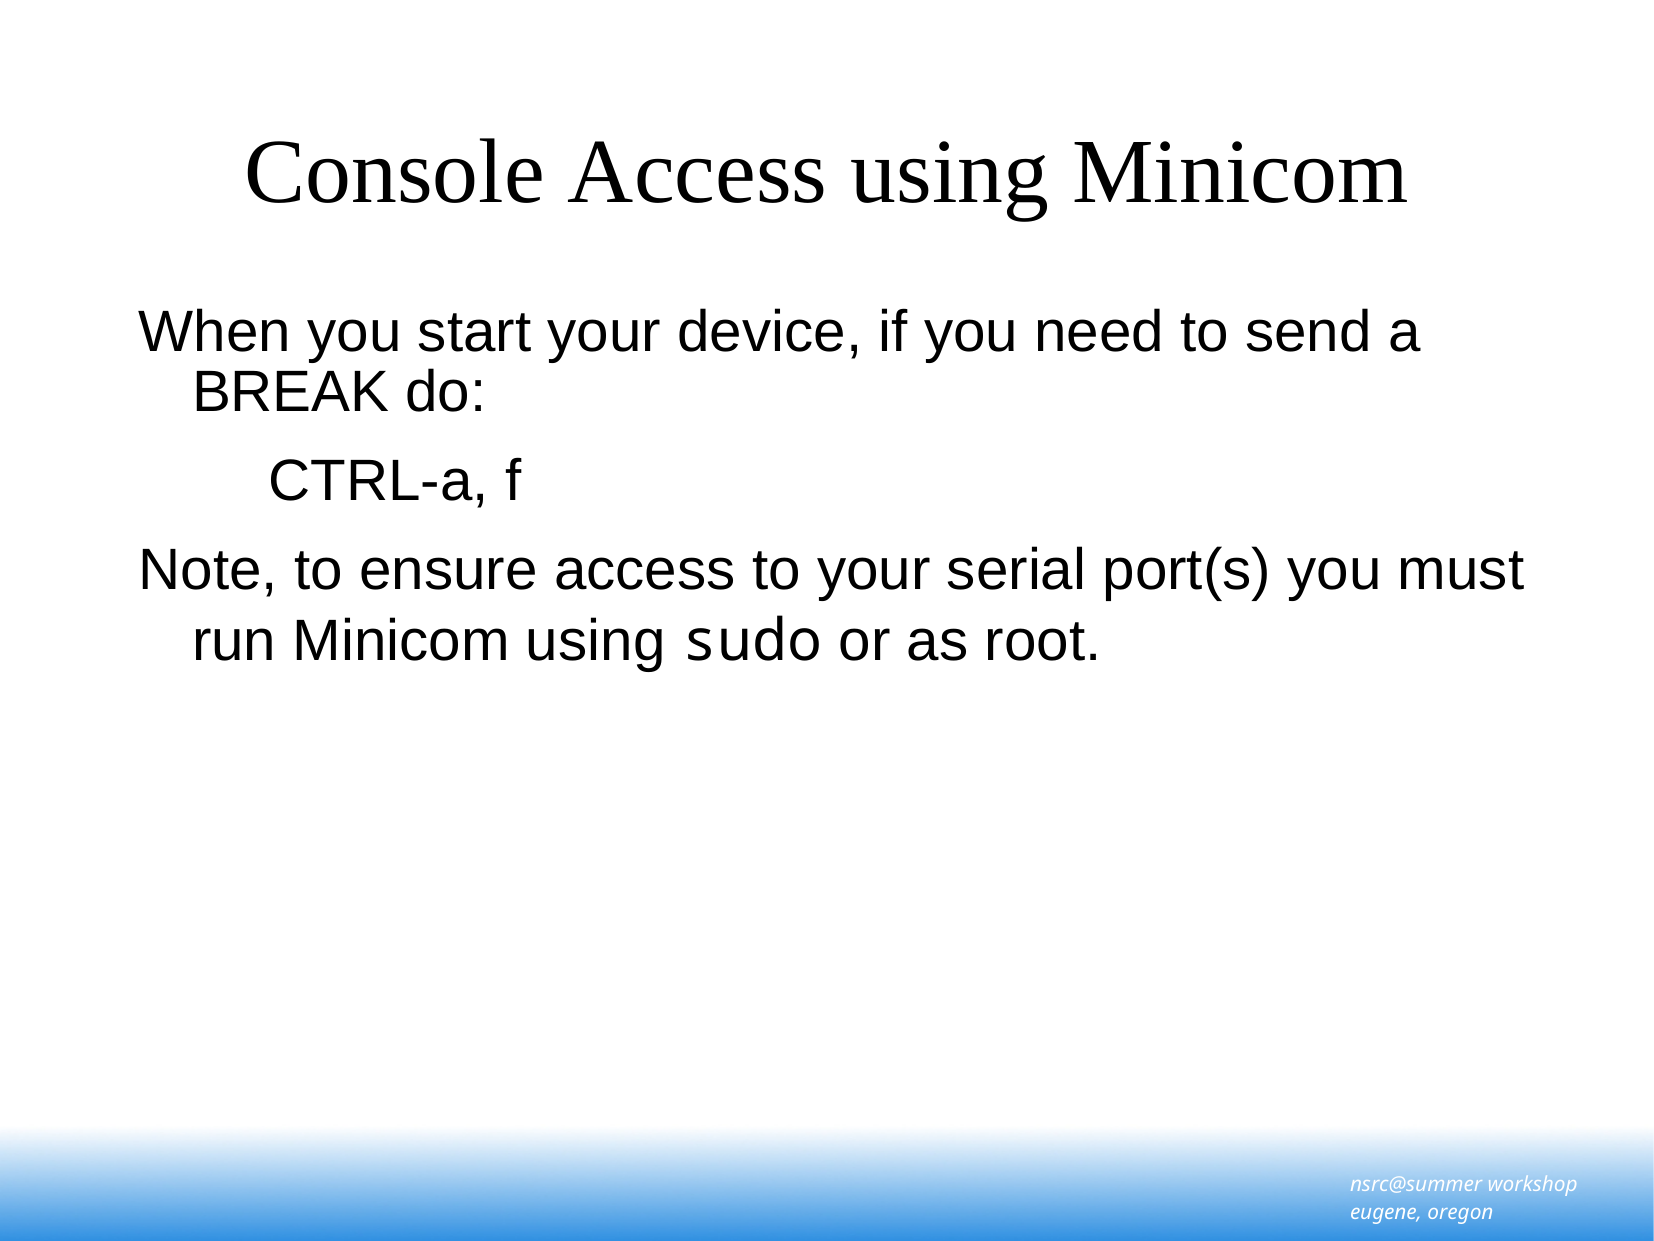

# Console Access using Minicom
When you start your device, if you need to send a BREAK do:
 		CTRL-a, f
Note, to ensure access to your serial port(s) you must run Minicom using sudo or as root.